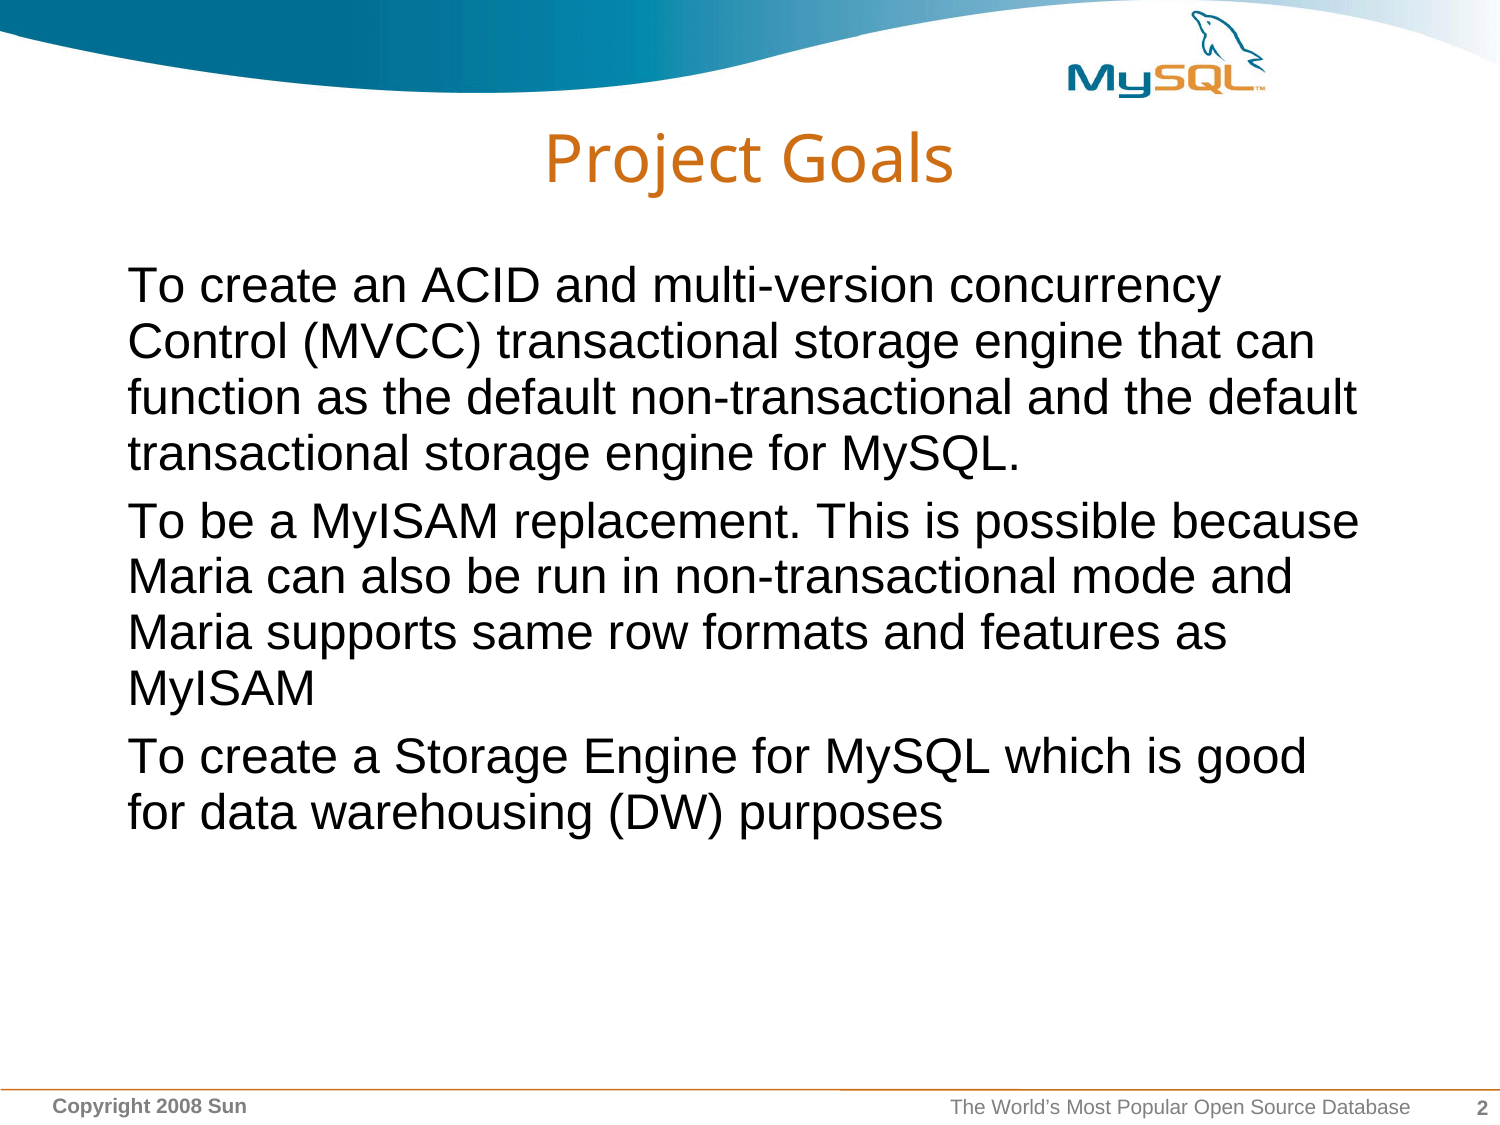

# Project Goals
To create an ACID and multi-version concurrency Control (MVCC) transactional storage engine that can function as the default non-transactional and the default transactional storage engine for MySQL.
To be a MyISAM replacement. This is possible because Maria can also be run in non-transactional mode and Maria supports same row formats and features as MyISAM
To create a Storage Engine for MySQL which is good for data warehousing (DW) purposes